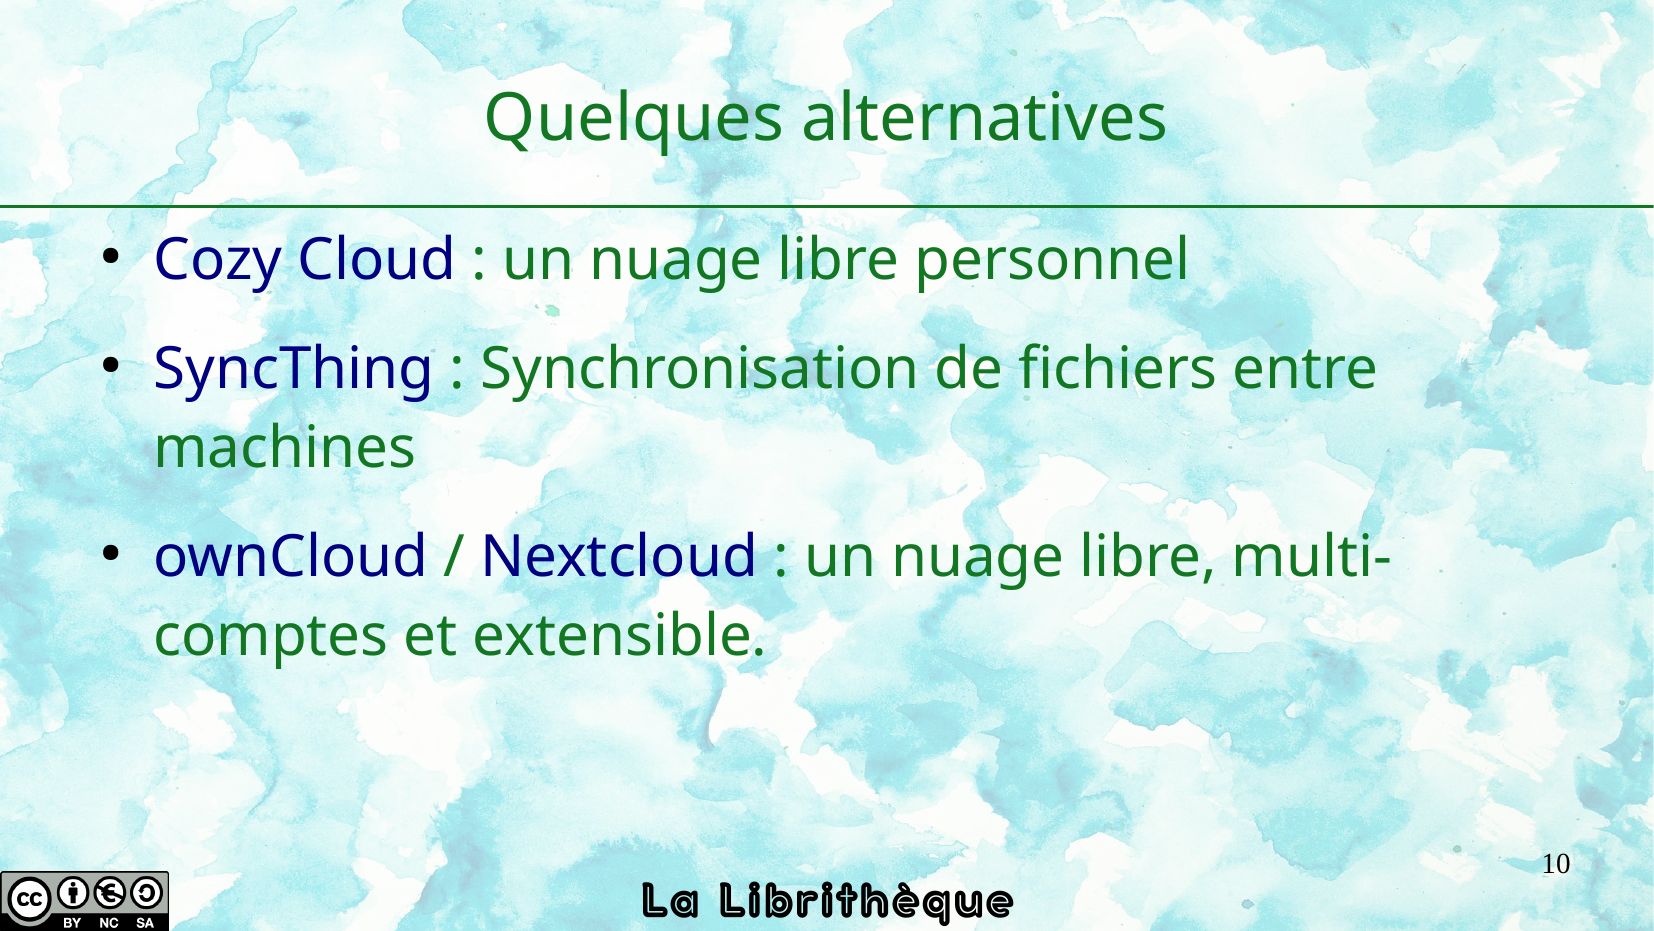

# Quelques alternatives
Cozy Cloud : un nuage libre personnel
SyncThing : Synchronisation de fichiers entre machines
ownCloud / Nextcloud : un nuage libre, multi-comptes et extensible.
10